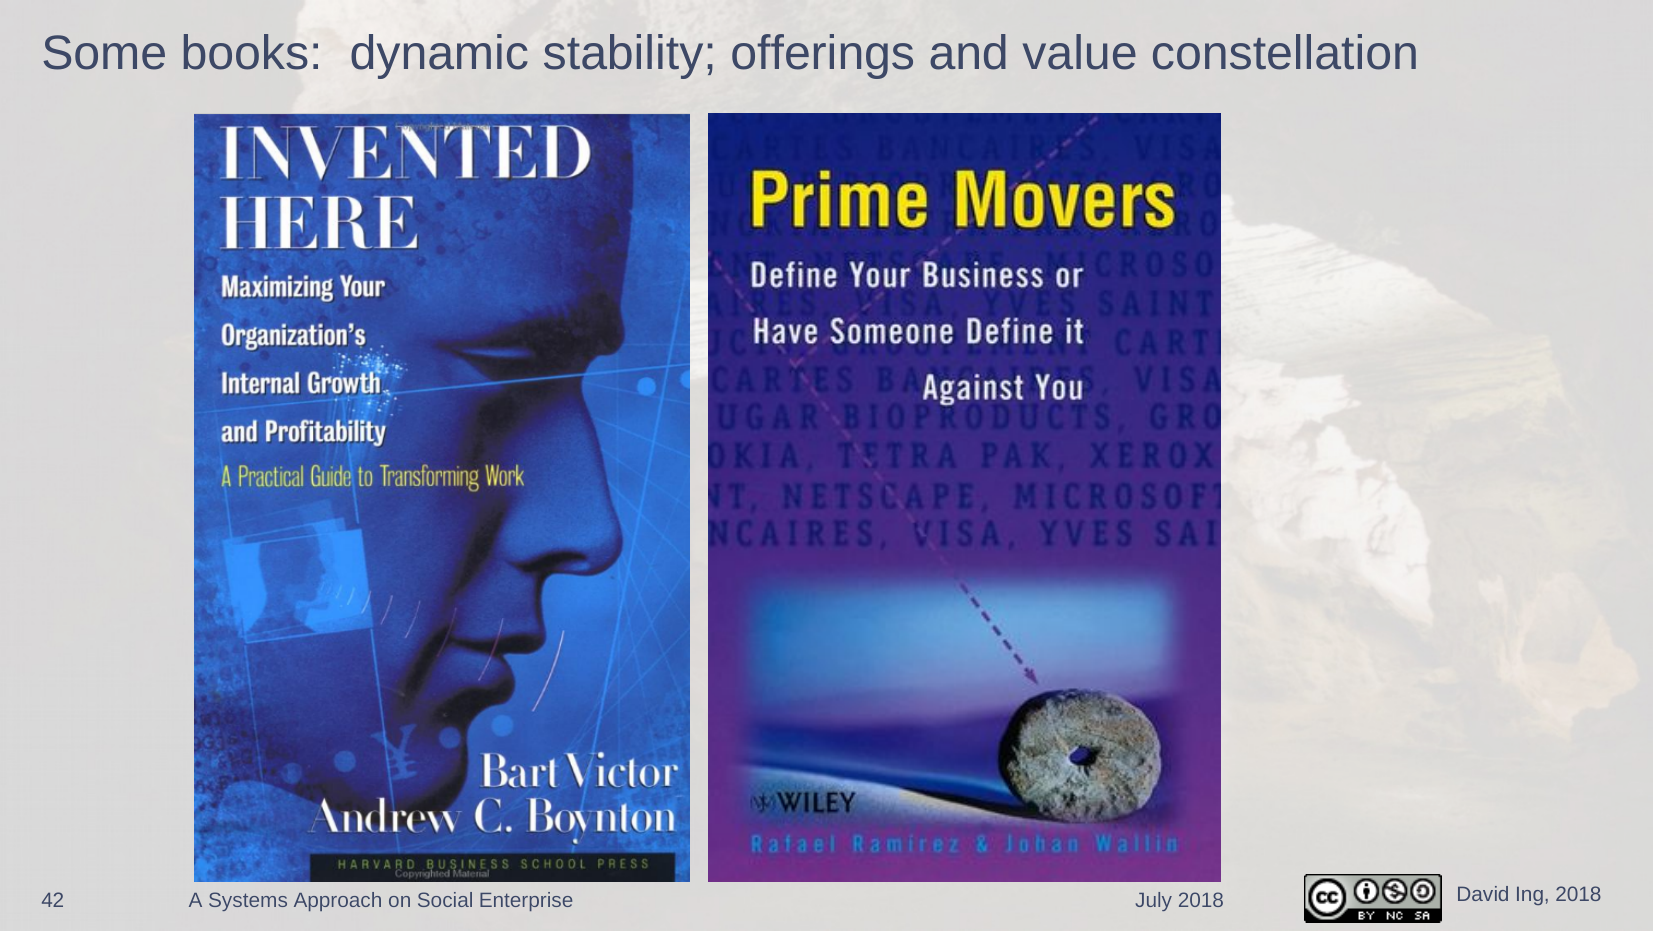

# Some books: dynamic stability; offerings and value constellation
A Systems Approach on Social Enterprise
July 2018